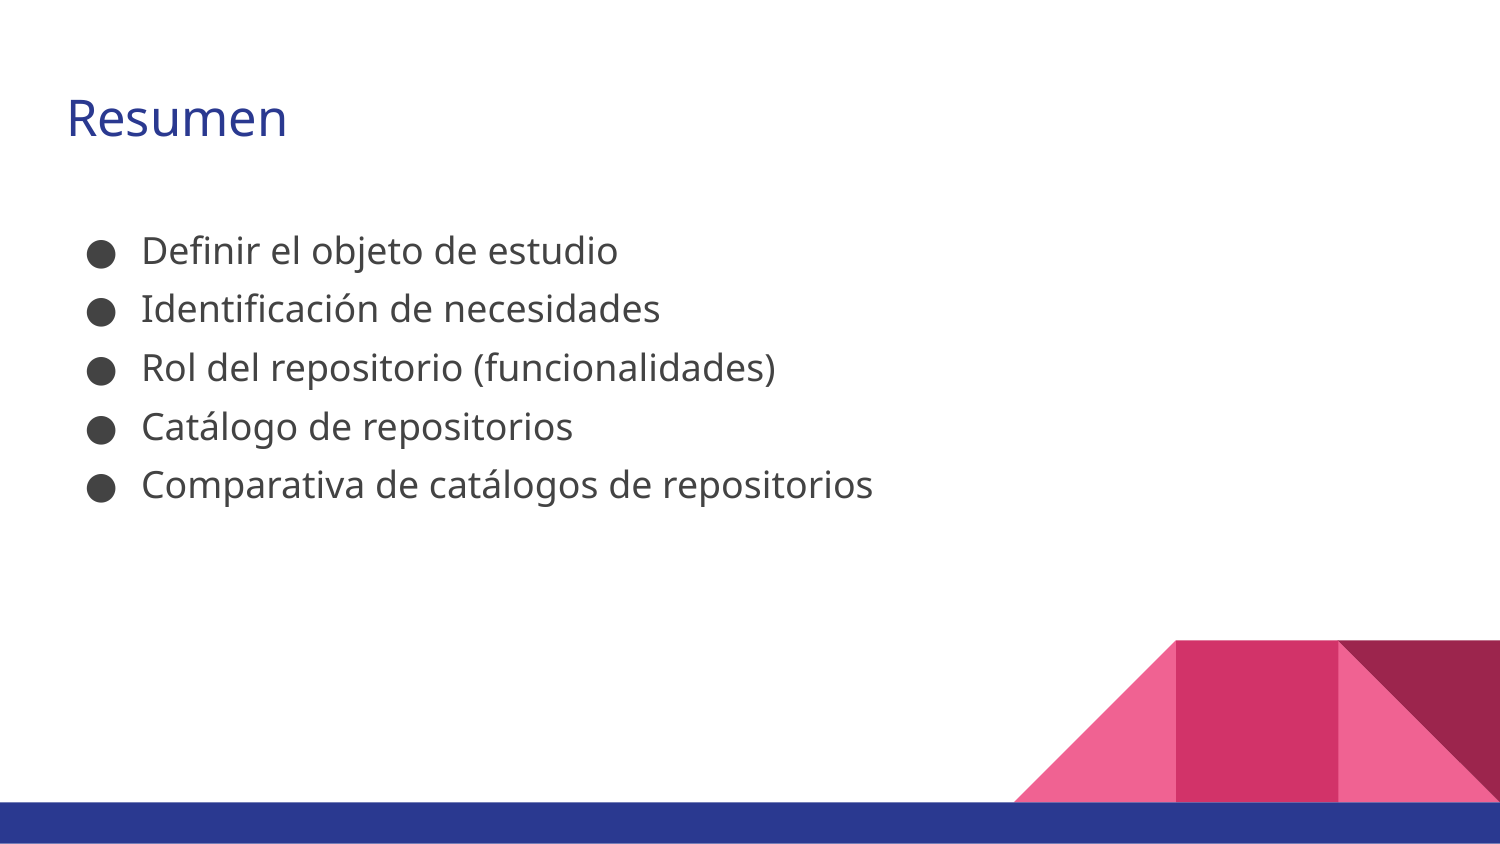

# Resumen
Definir el objeto de estudio
Identificación de necesidades
Rol del repositorio (funcionalidades)
Catálogo de repositorios
Comparativa de catálogos de repositorios